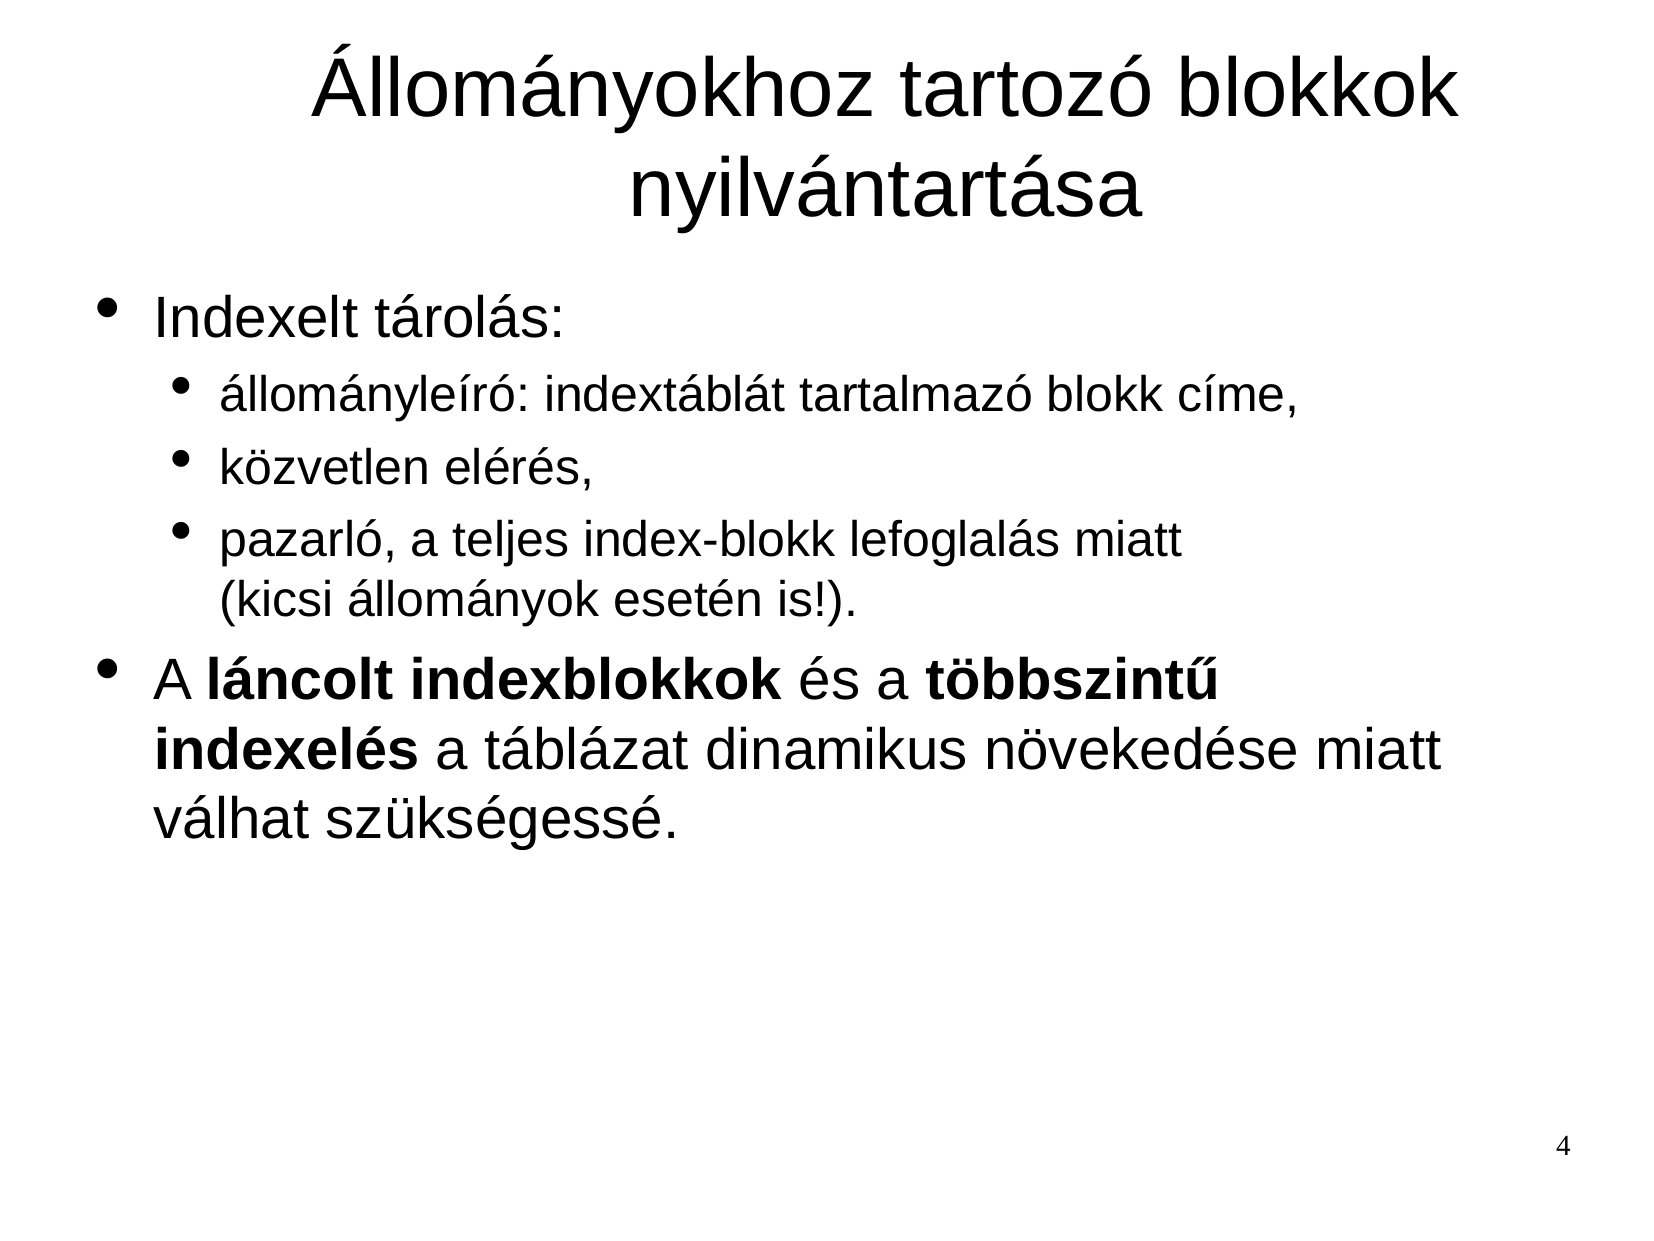

# Állományokhoz tartozó blokkok nyilvántartása
Indexelt tárolás:
állományleíró: indextáblát tartalmazó blokk címe,
közvetlen elérés,
pazarló, a teljes index-blokk lefoglalás miatt
(kicsi állományok esetén is!).
A láncolt indexblokkok és a többszintű indexelés a táblázat dinamikus növekedése miatt válhat szükségessé.
4